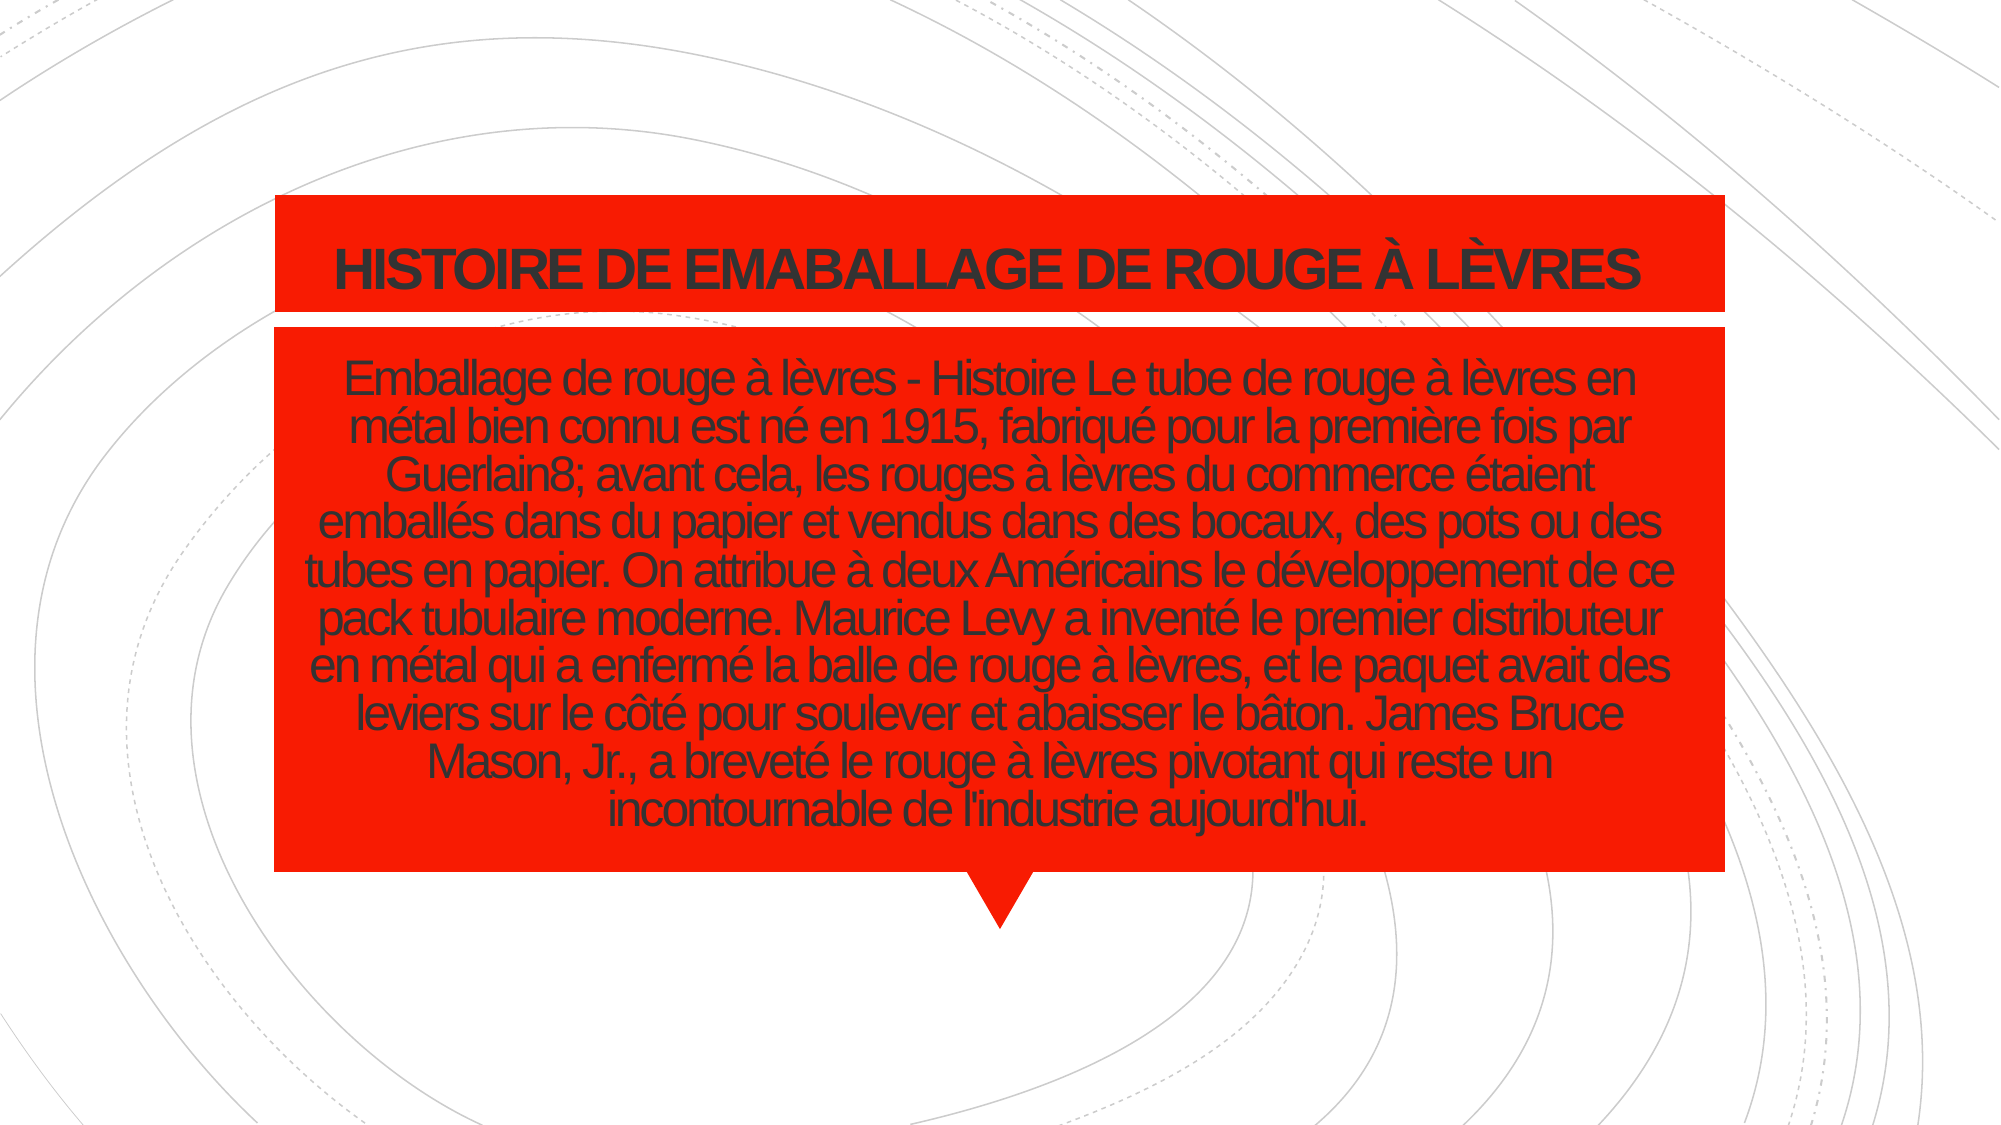

# HISTOIRE DE EMABALLAGE DE ROUGE À LÈVRES Emballage de rouge à lèvres - Histoire Le tube de rouge à lèvres en métal bien connu est né en 1915, fabriqué pour la première fois par Guerlain8; avant cela, les rouges à lèvres du commerce étaient emballés dans du papier et vendus dans des bocaux, des pots ou des tubes en papier. On attribue à deux Américains le développement de ce pack tubulaire moderne. Maurice Levy a inventé le premier distributeur en métal qui a enfermé la balle de rouge à lèvres, et le paquet avait des leviers sur le côté pour soulever et abaisser le bâton. James Bruce Mason, Jr., a breveté le rouge à lèvres pivotant qui reste un incontournable de l'industrie aujourd'hui.